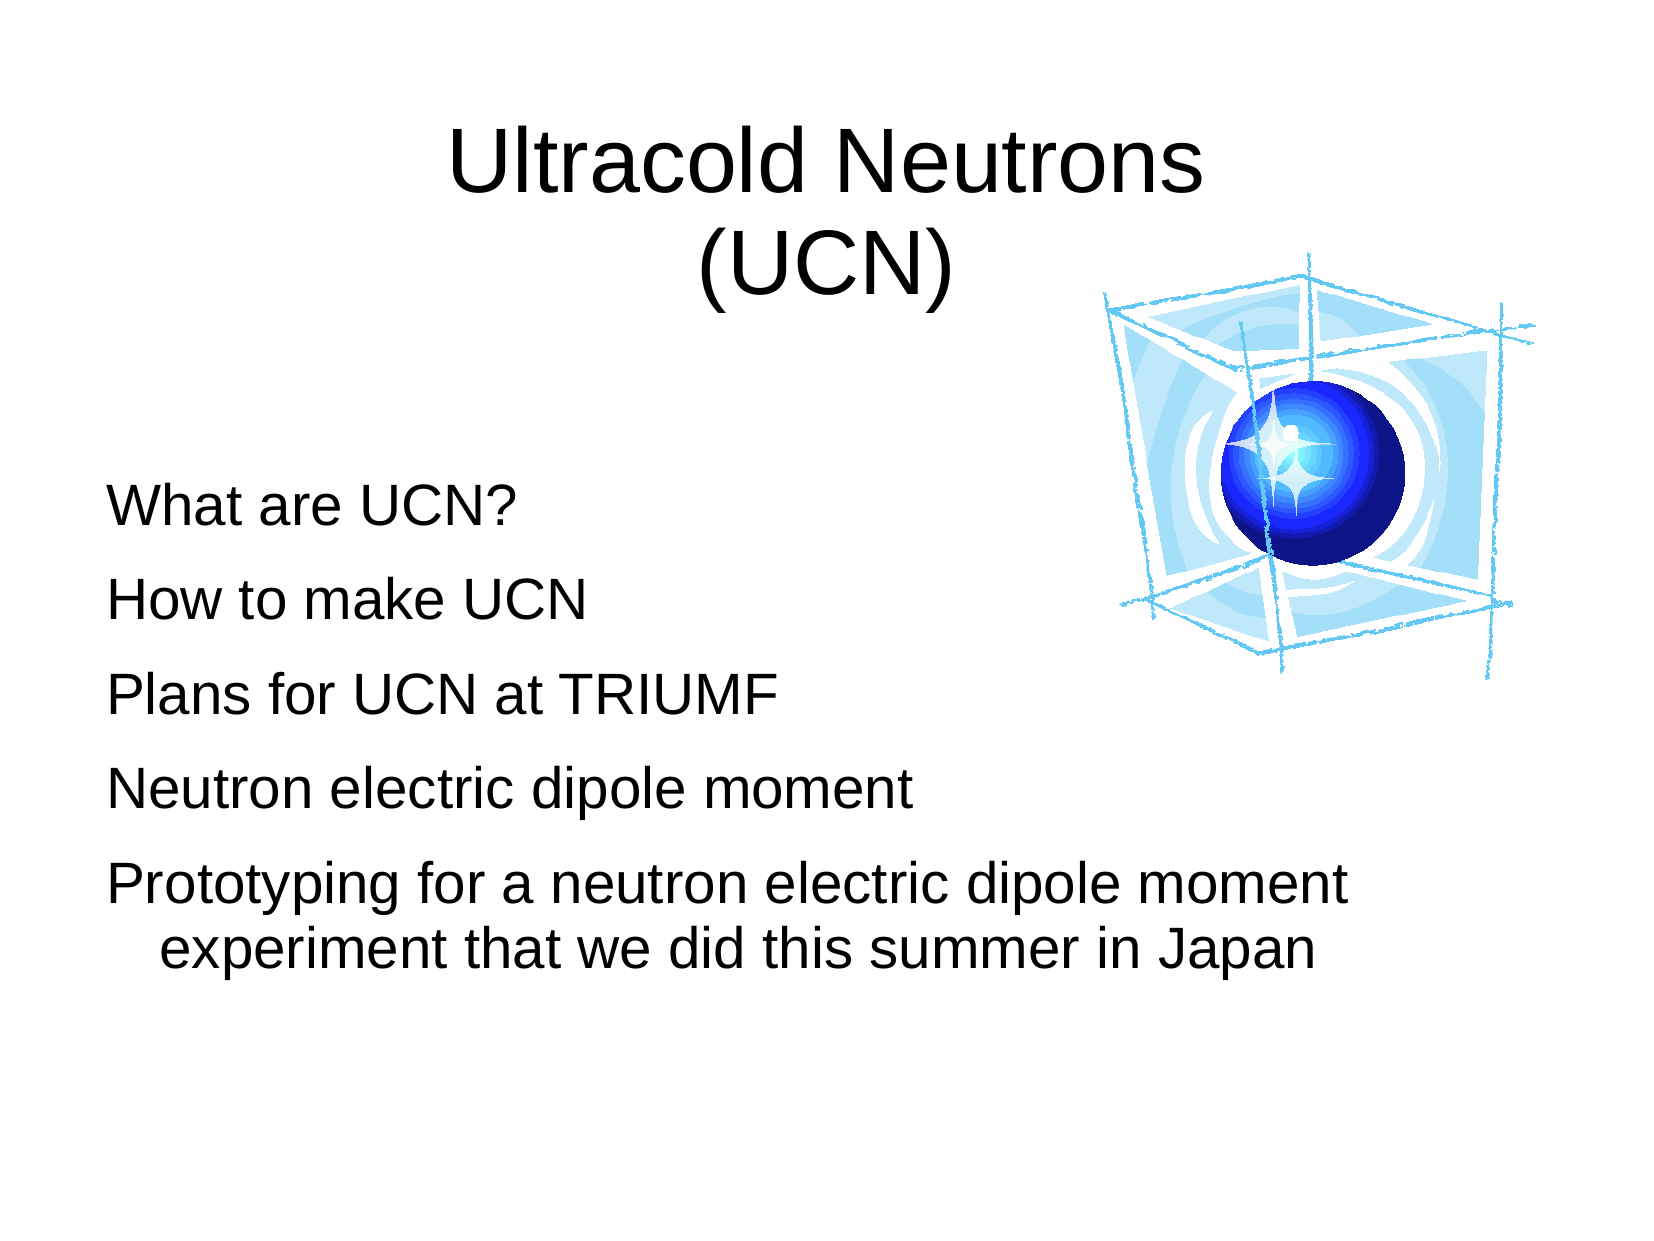

# Ultracold Neutrons (UCN)
What are UCN?
How to make UCN
Plans for UCN at TRIUMF
Neutron electric dipole moment
Prototyping for a neutron electric dipole moment experiment that we did this summer in Japan